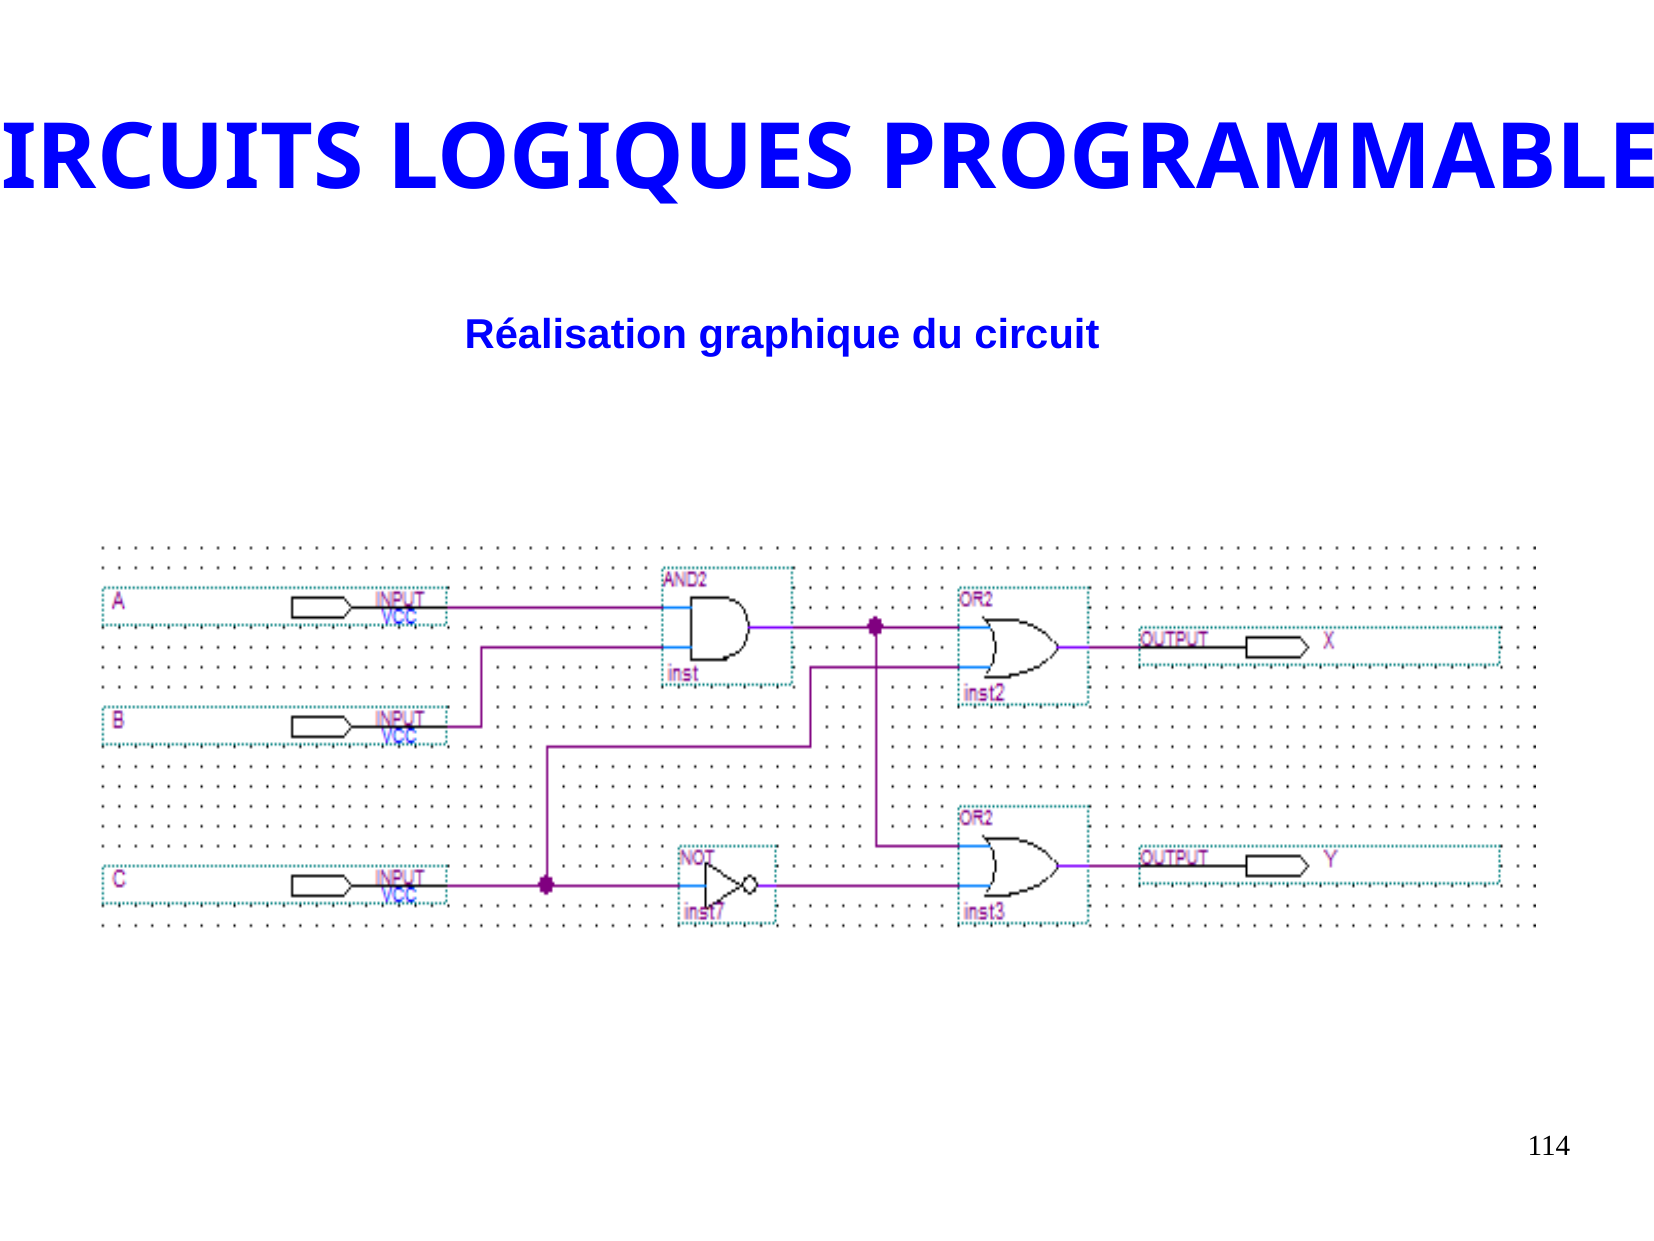

# CIRCUITS LOGIQUES PROGRAMMABLES
Réalisation graphique du circuit
114